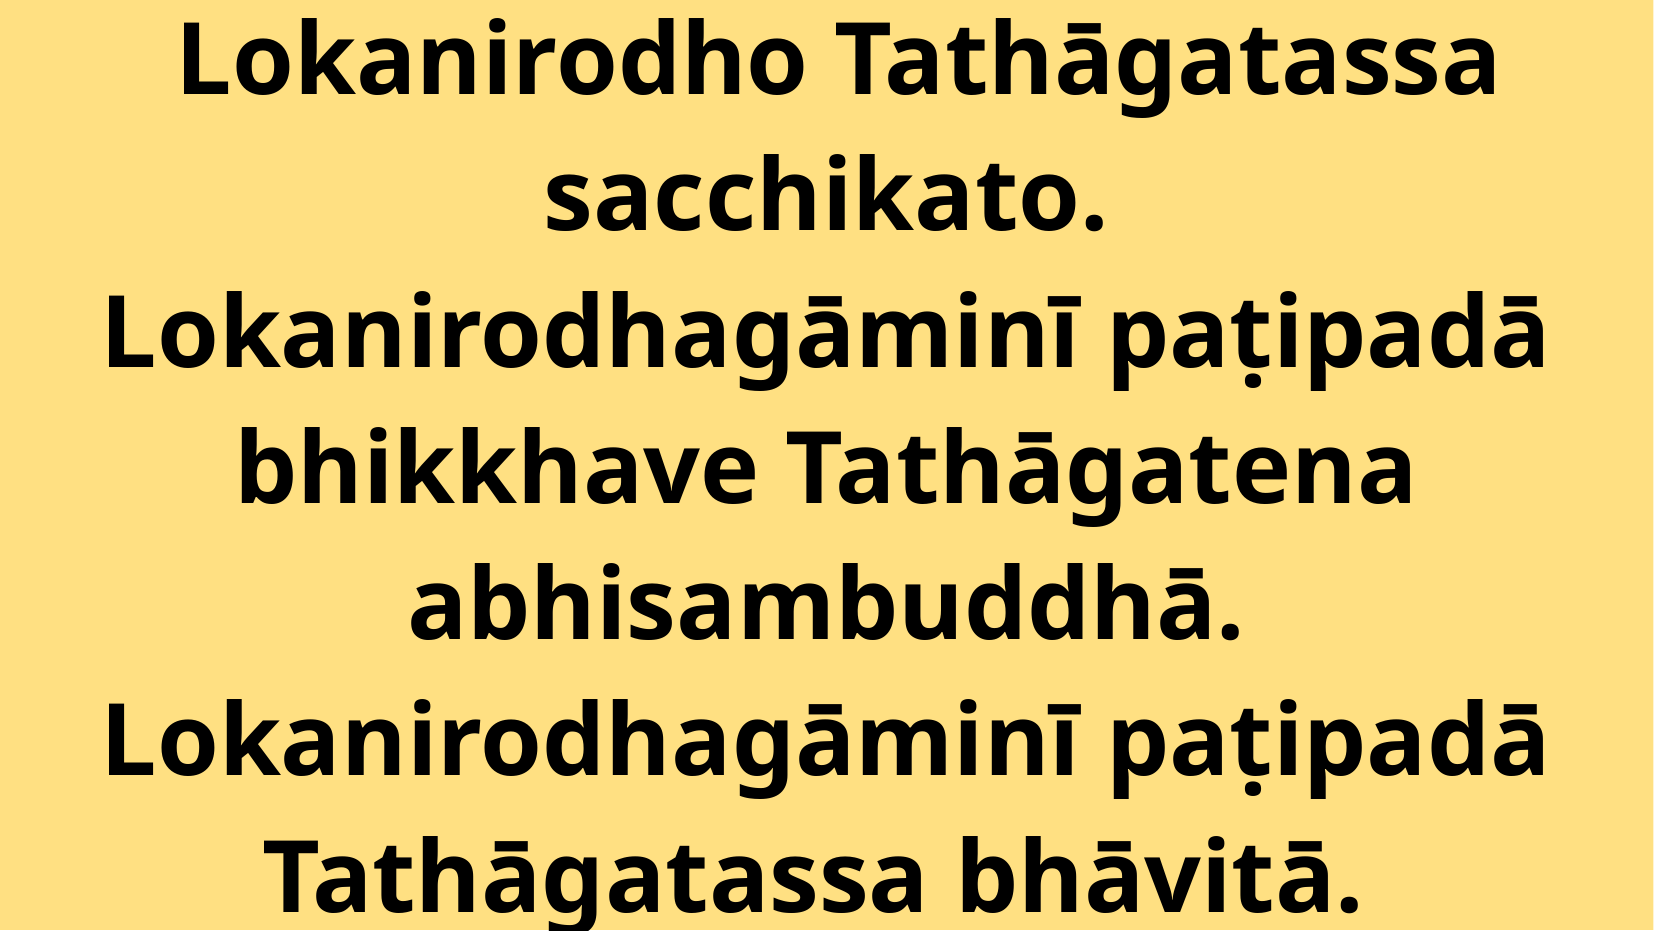

# Lokanirodho Tathāgatassa sacchikato. Lokanirodhagāminī paṭipadā bhikkhave Tathāgatena abhisambuddhā. Lokanirodhagāminī paṭipadā Tathāgatassa bhāvitā.